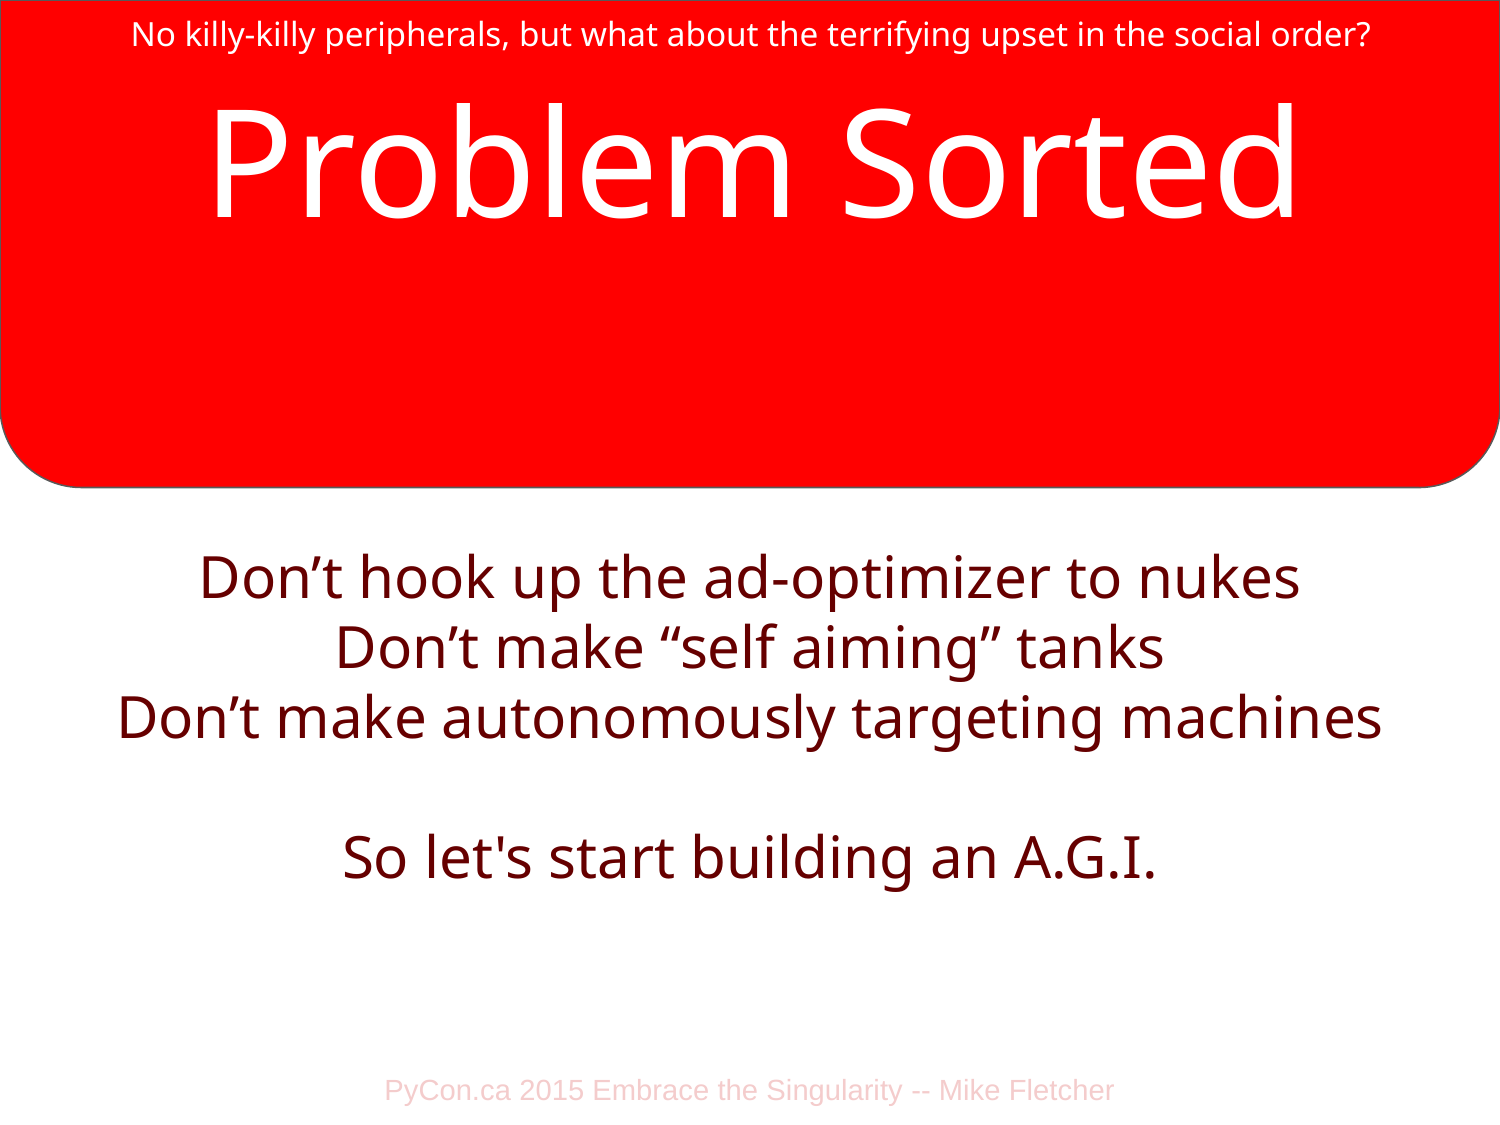

No killy-killy peripherals, but what about the terrifying upset in the social order?
# Problem Sorted
Don’t hook up the ad-optimizer to nukes
Don’t make “self aiming” tanks
Don’t make autonomously targeting machines
So let's start building an A.G.I.